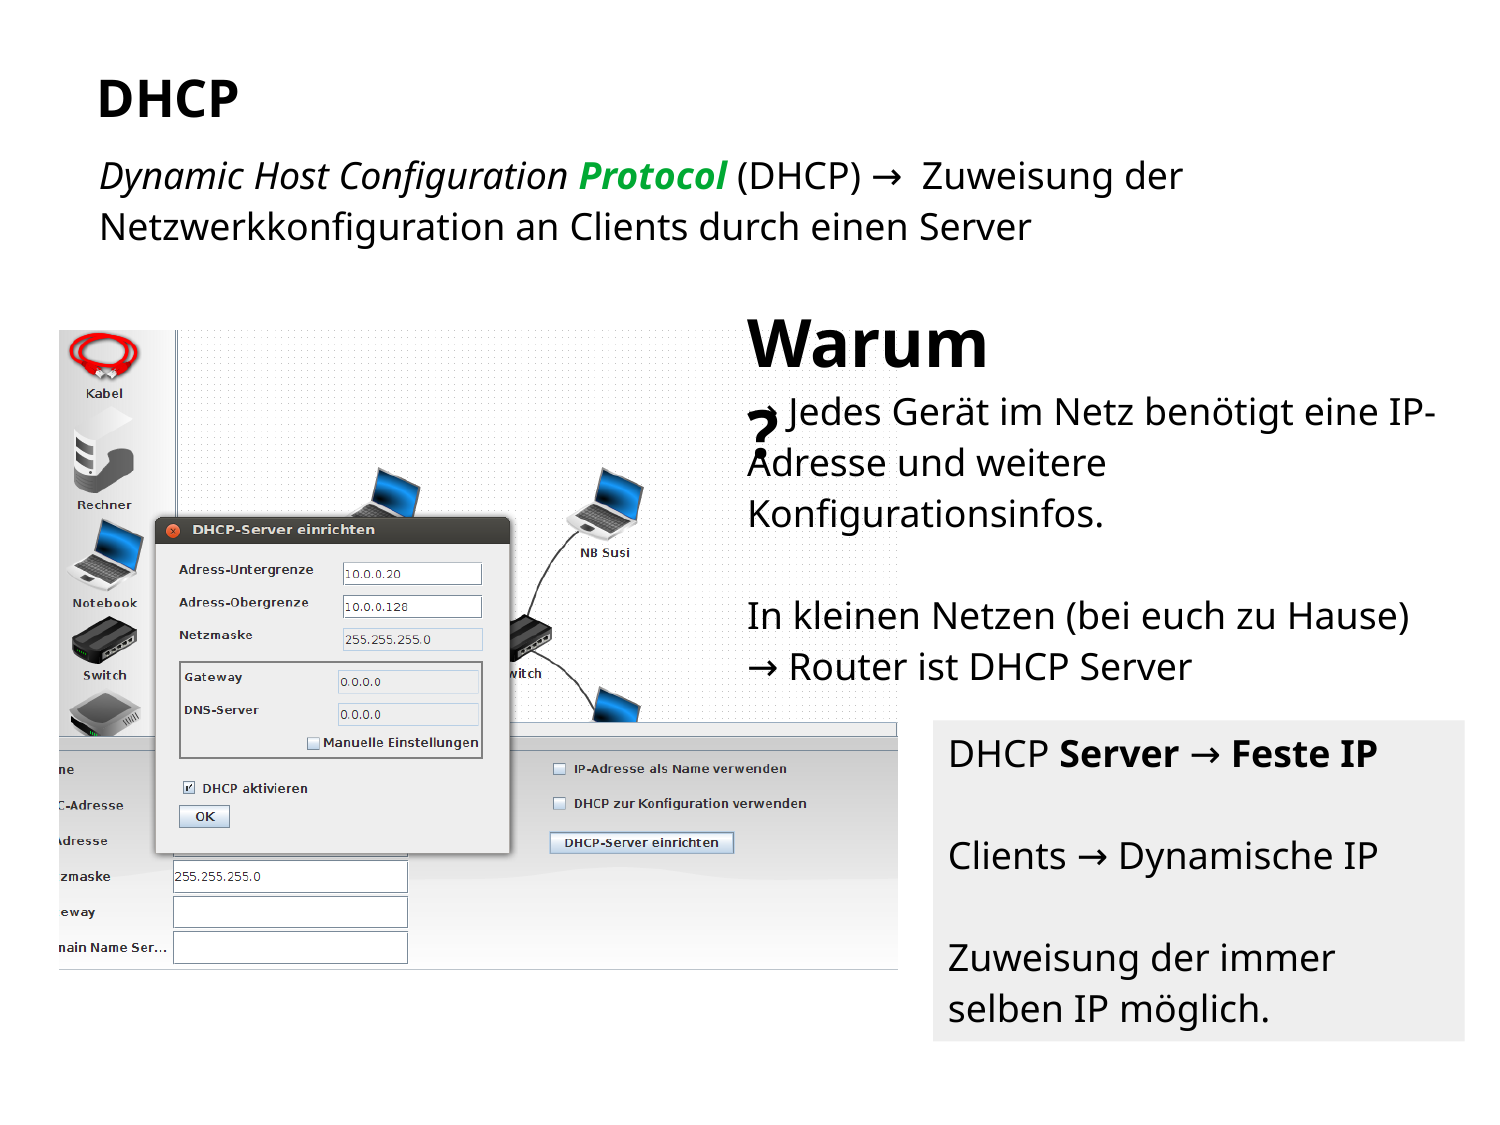

DHCP
Dynamic Host Configuration Protocol (DHCP) → Zuweisung der Netzwerkkonfiguration an Clients durch einen Server
Warum?
→ Jedes Gerät im Netz benötigt eine IP-Adresse und weitere Konfigurationsinfos.
In kleinen Netzen (bei euch zu Hause)
→ Router ist DHCP Server
DHCP Server → Feste IP
Clients → Dynamische IP
Zuweisung der immer selben IP möglich.